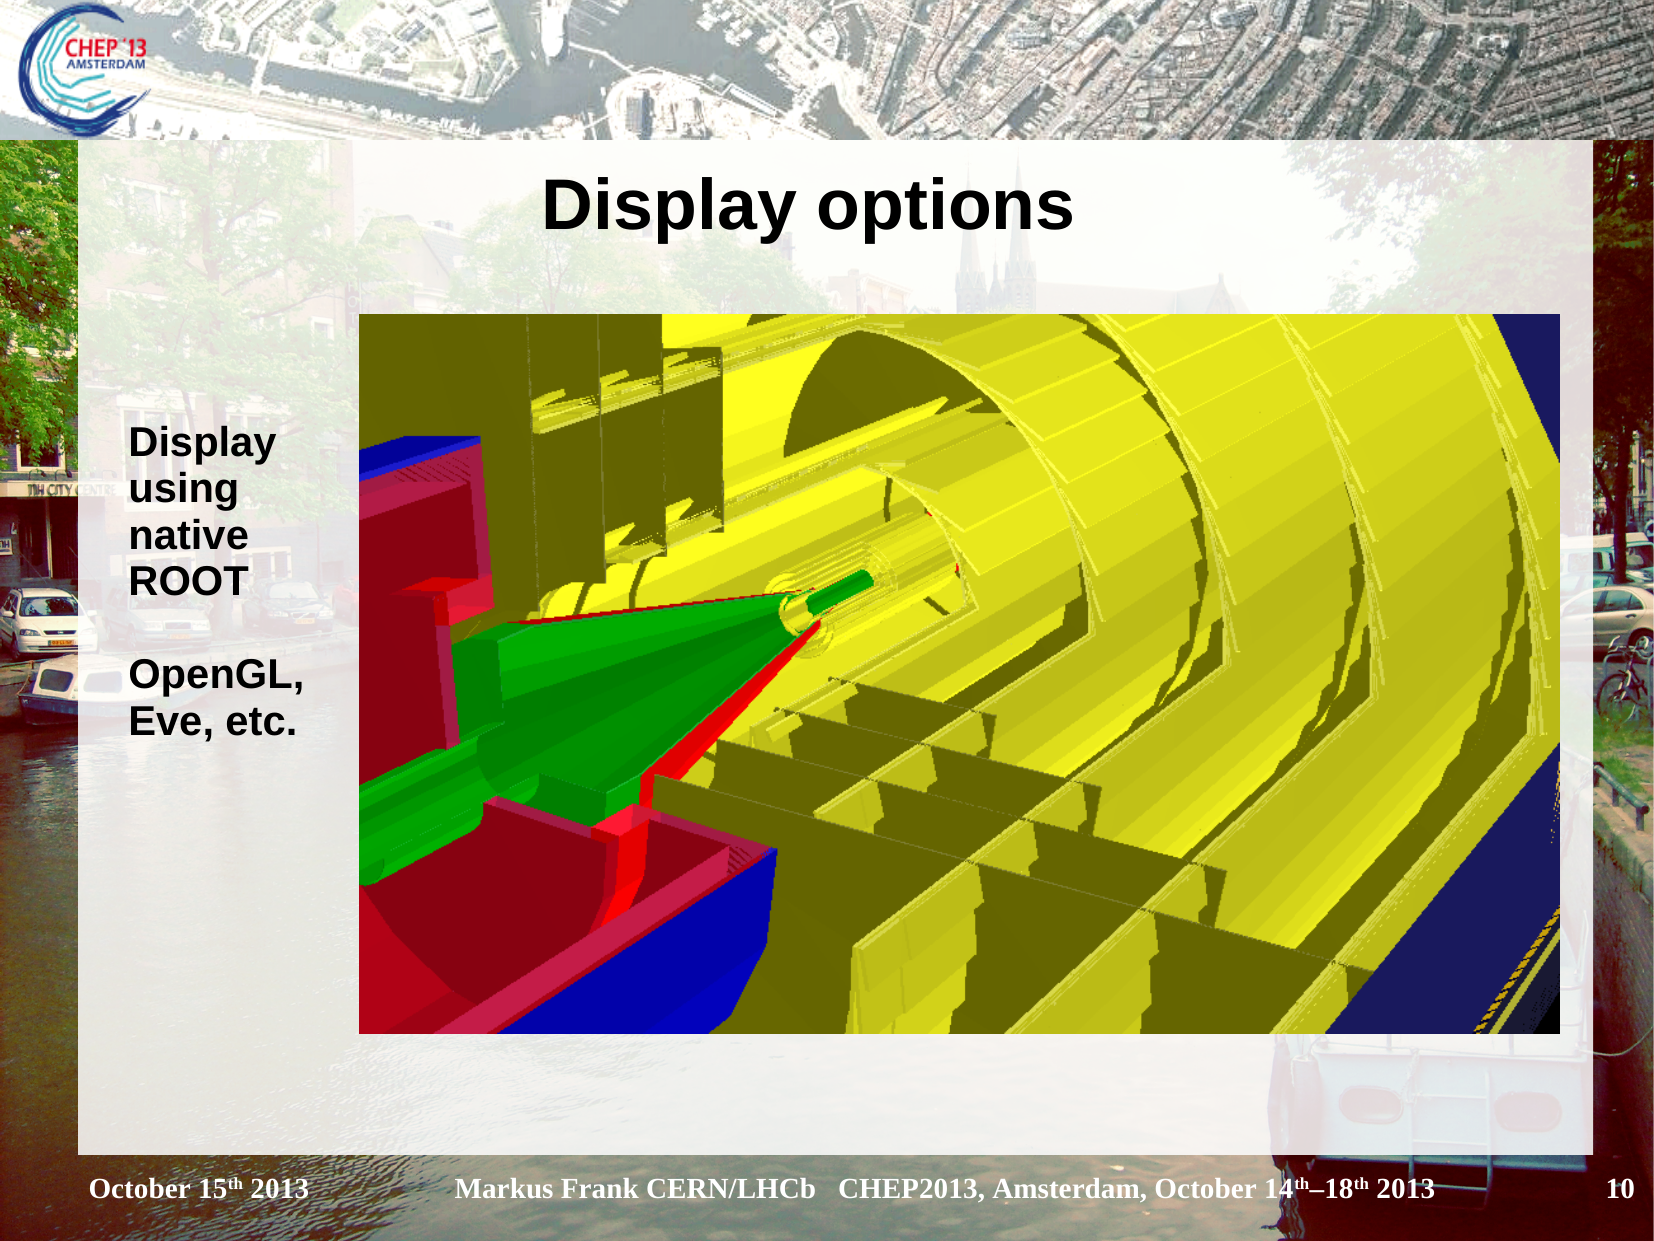

# Display options
Display
using
native
ROOT
OpenGL,
Eve, etc.
1-2 October 2013
CLIC Detector and Physics Collaboration Meeting, Markus Frank CERN/LHCb
10